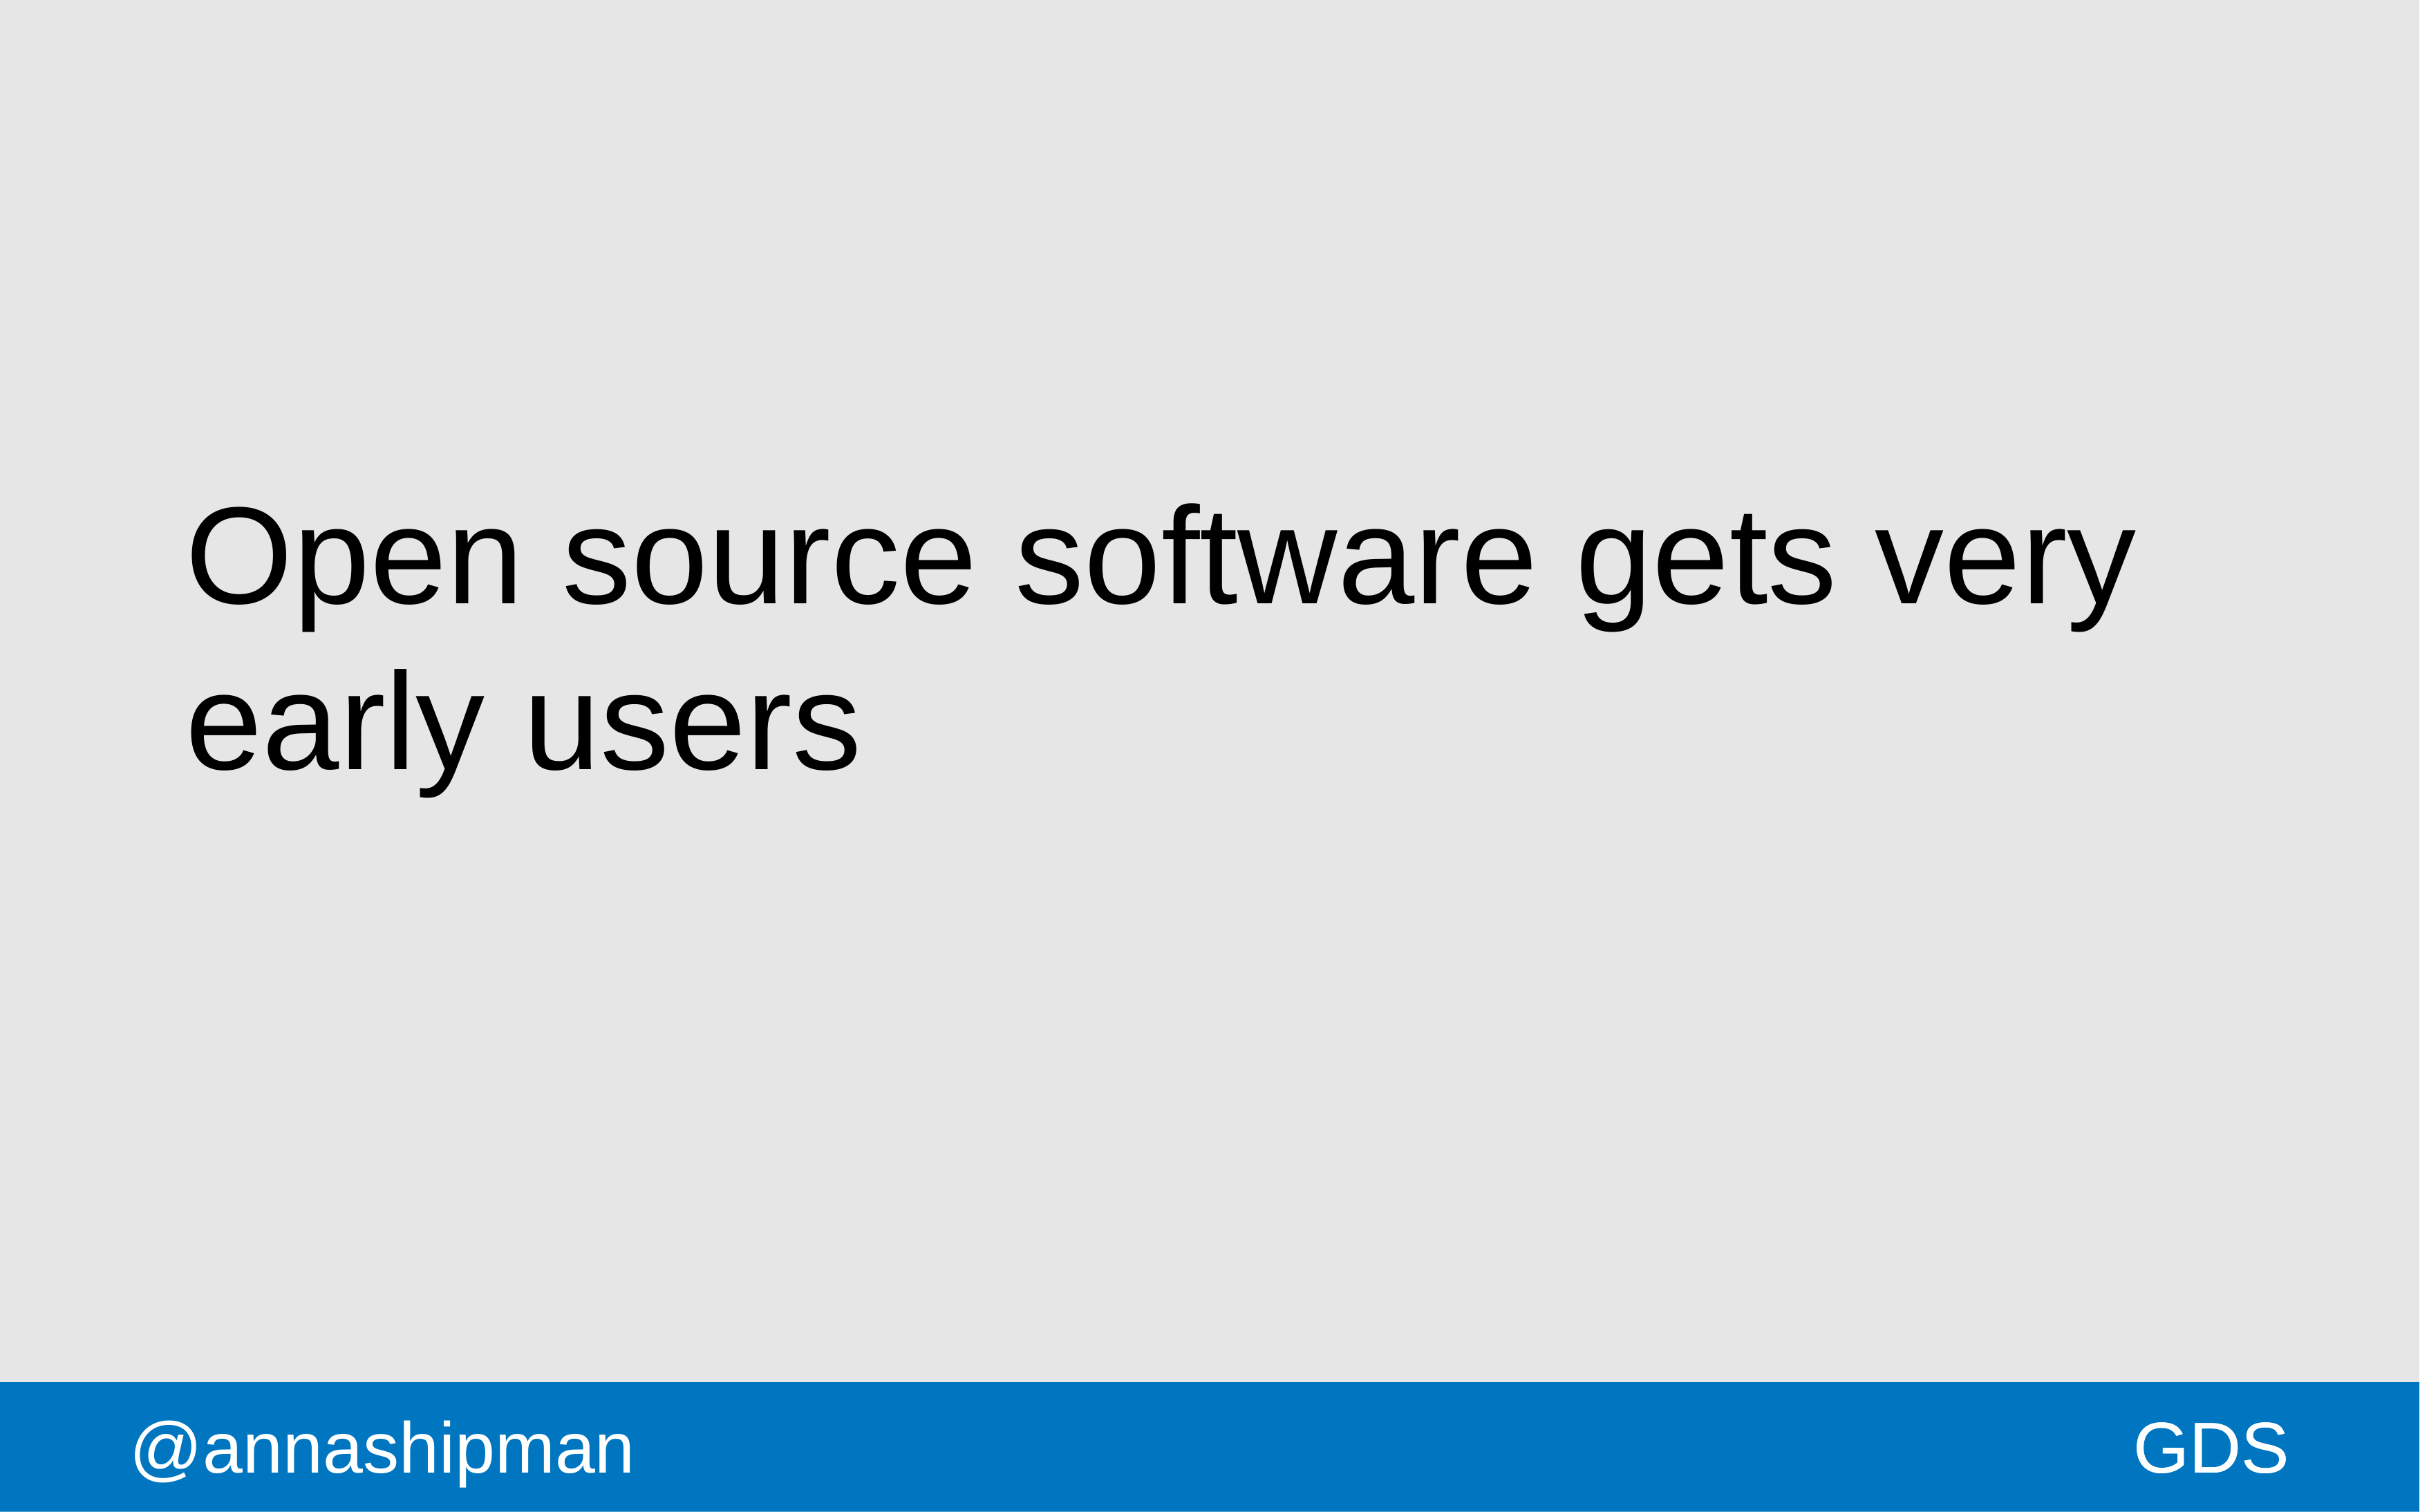

# Open source software gets very early users